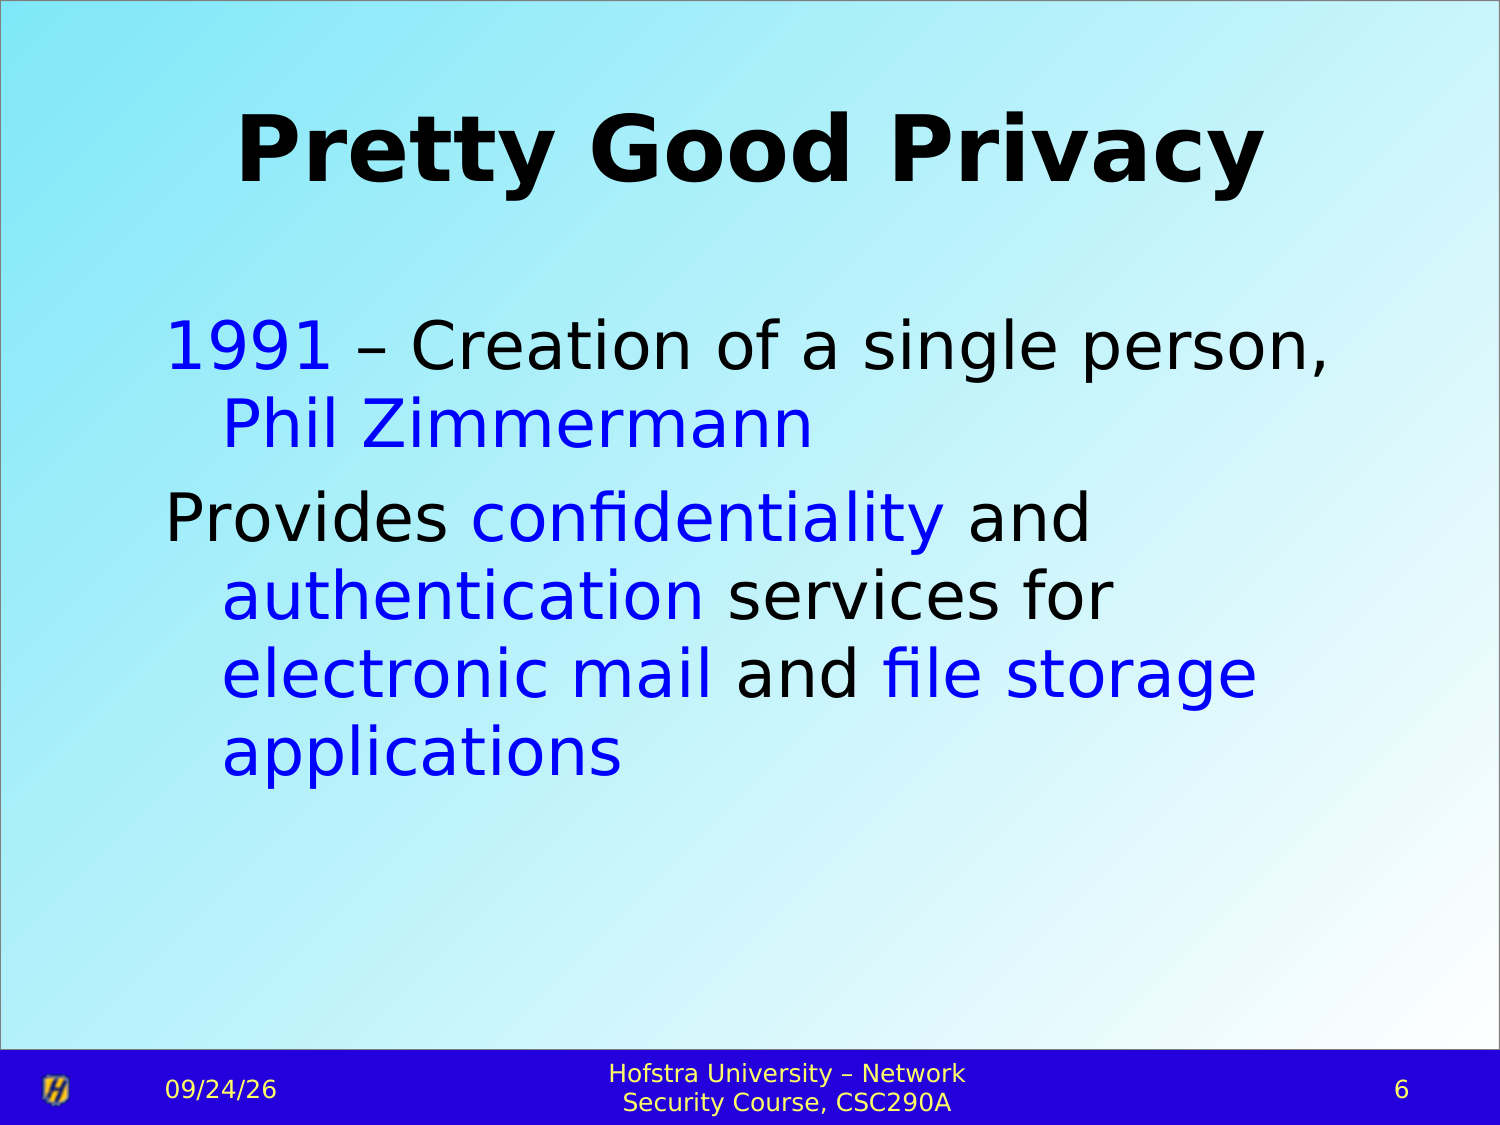

# Pretty Good Privacy
1991 – Creation of a single person, Phil Zimmermann
Provides confidentiality and authentication services for electronic mail and file storage applications
6